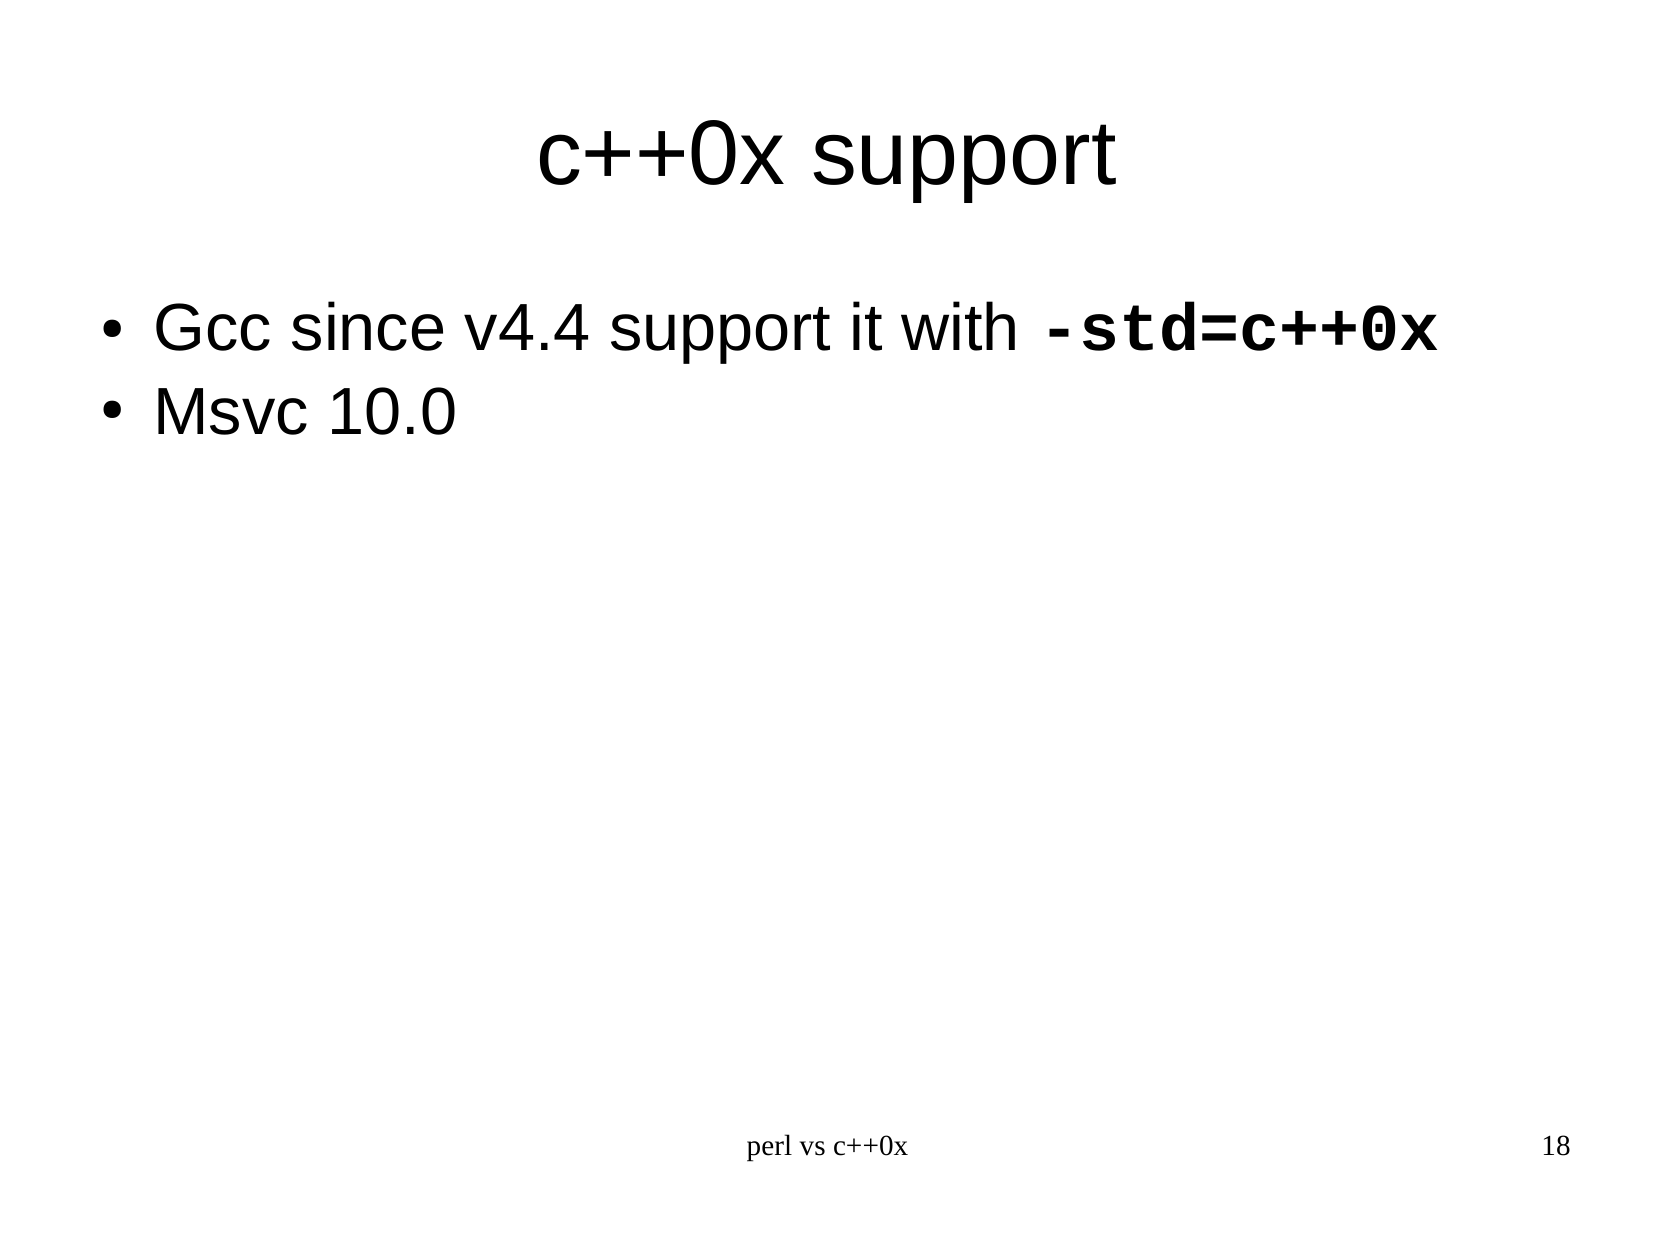

# c++0x support
Gcc since v4.4 support it with -std=c++0x
Msvc 10.0
perl vs c++0x
18